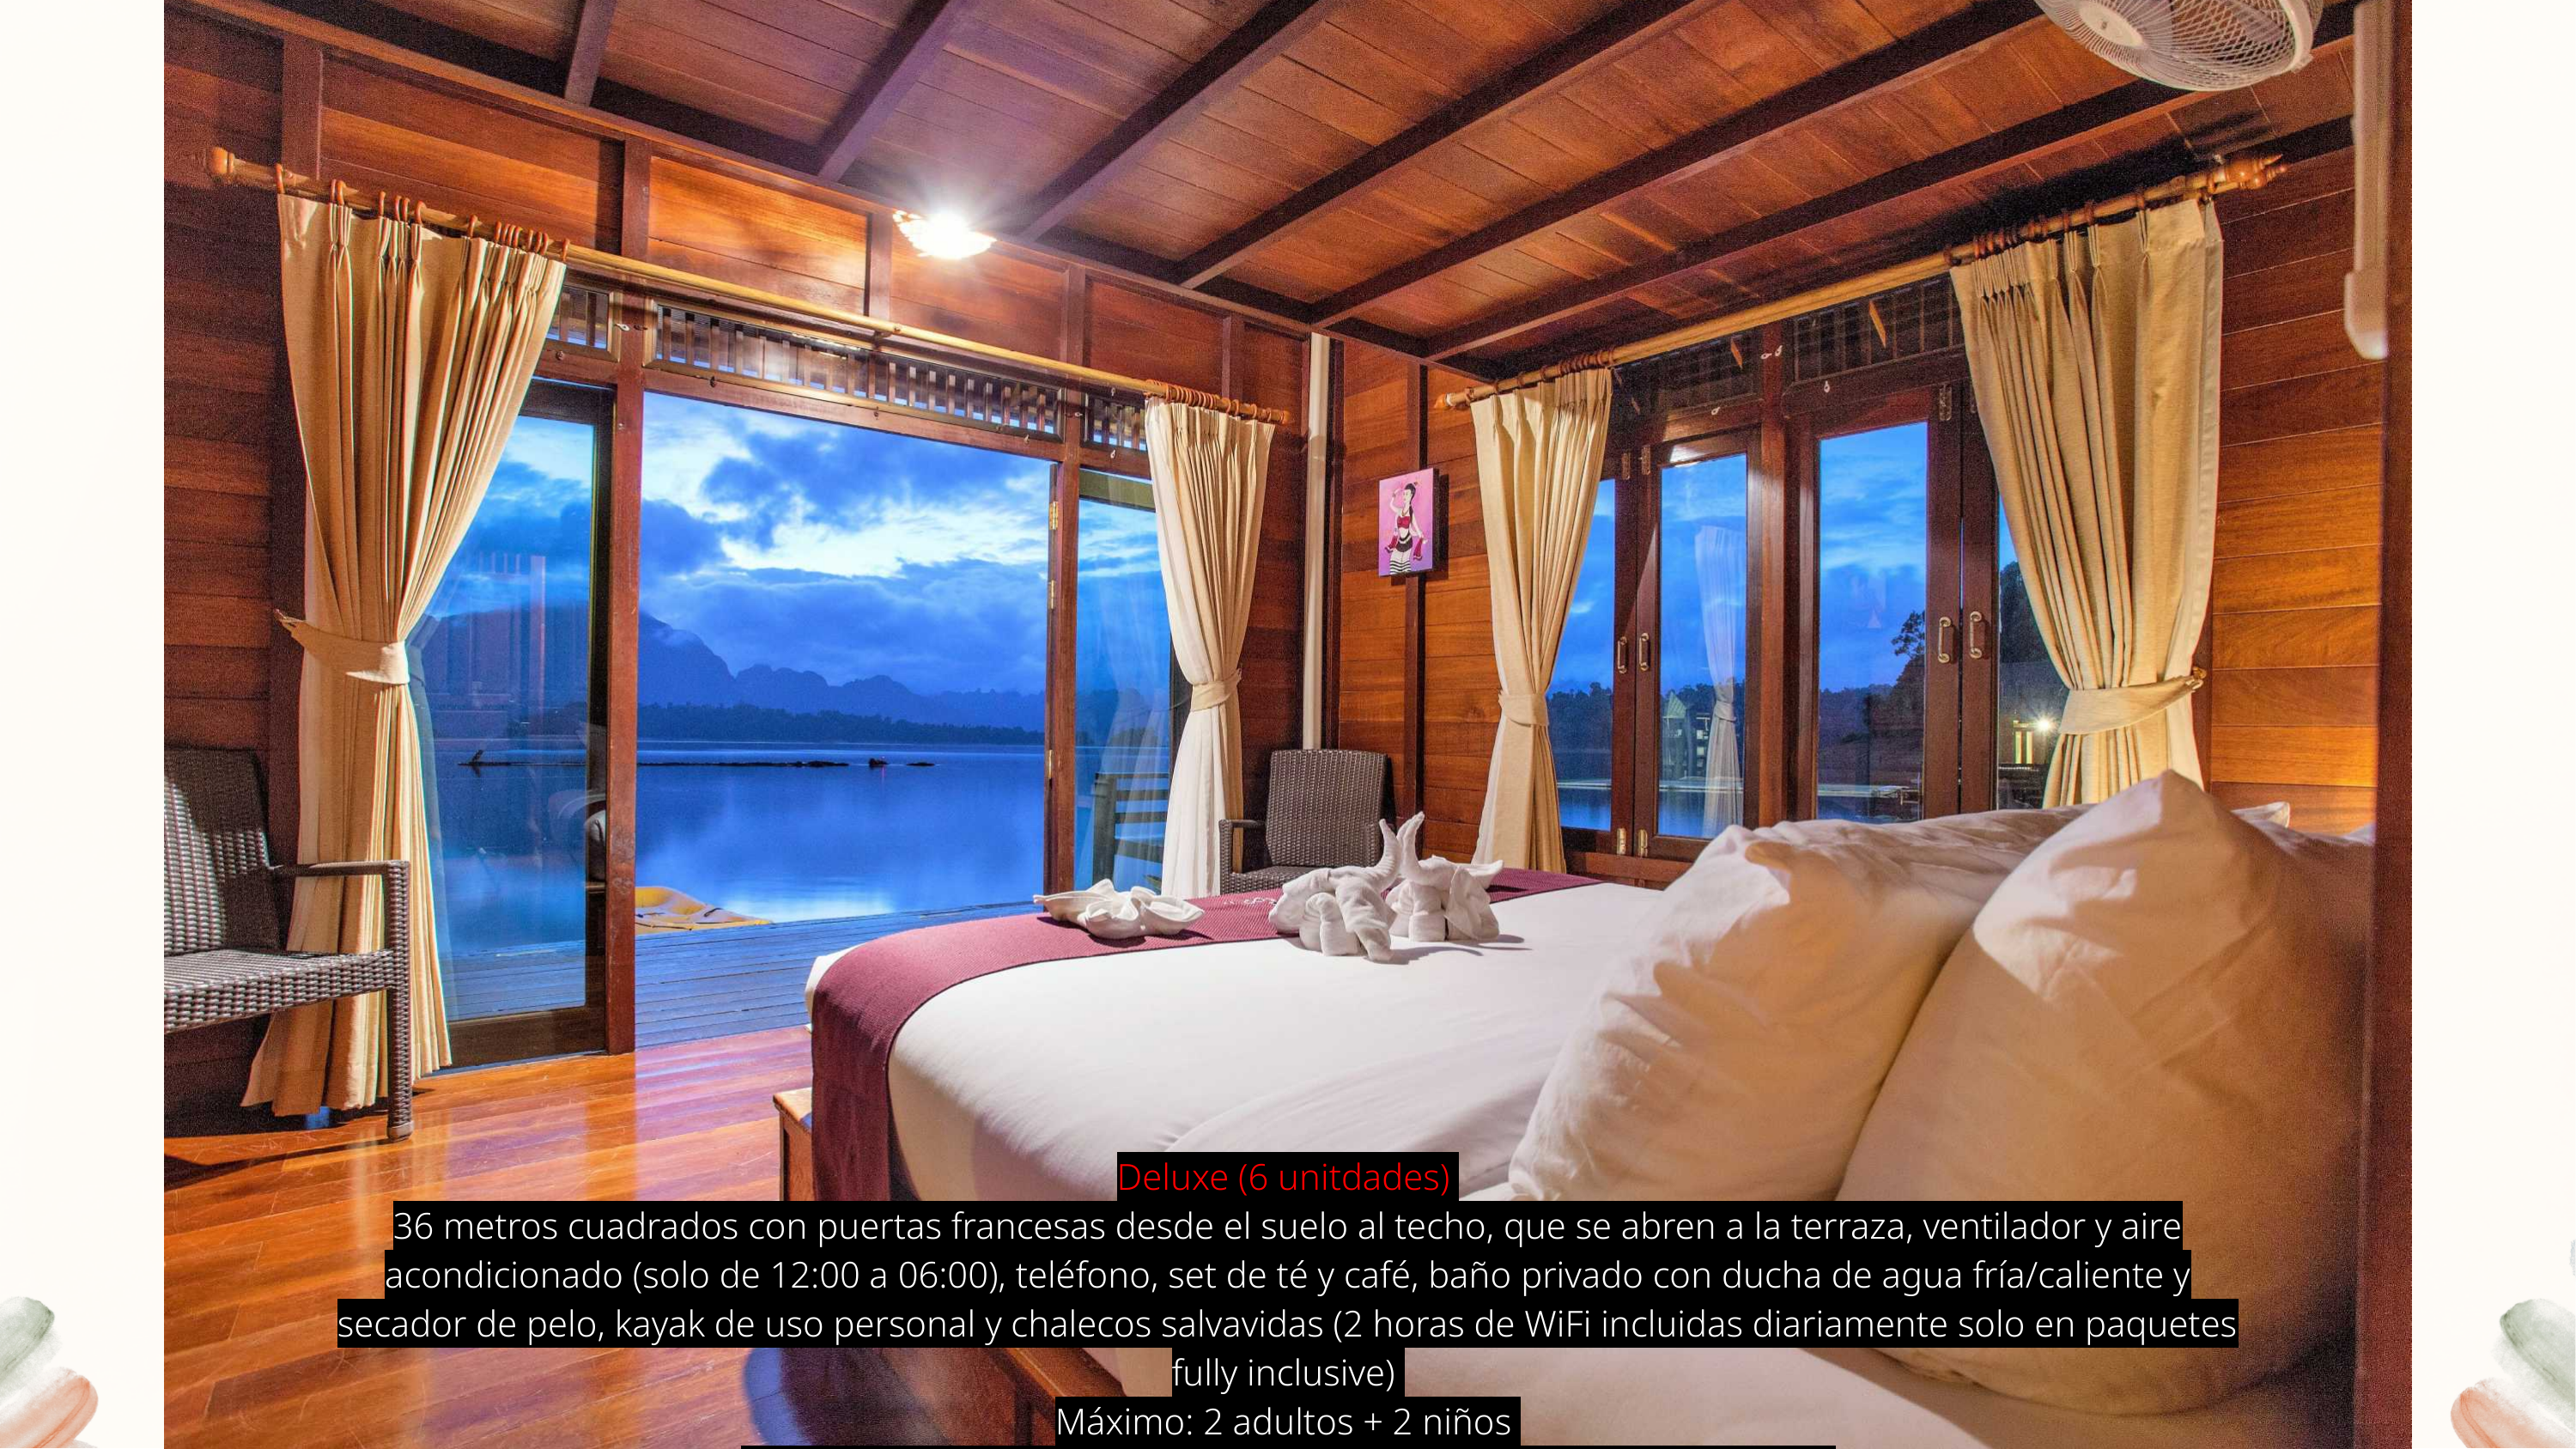

Deluxe (6 unitdades)
36 metros cuadrados con puertas francesas desde el suelo al techo, que se abren a la terraza, ventilador y aire acondicionado (solo de 12:00 a 06:00), teléfono, set de té y café, baño privado con ducha de agua fría/caliente y secador de pelo, kayak de uso personal y chalecos salvavidas (2 horas de WiFi incluidas diariamente solo en paquetes fully inclusive)
Máximo: 2 adultos + 2 niños
Cama: 1 cama king-size y 2 colchones individuales en la entreplanta
Vista: Lago